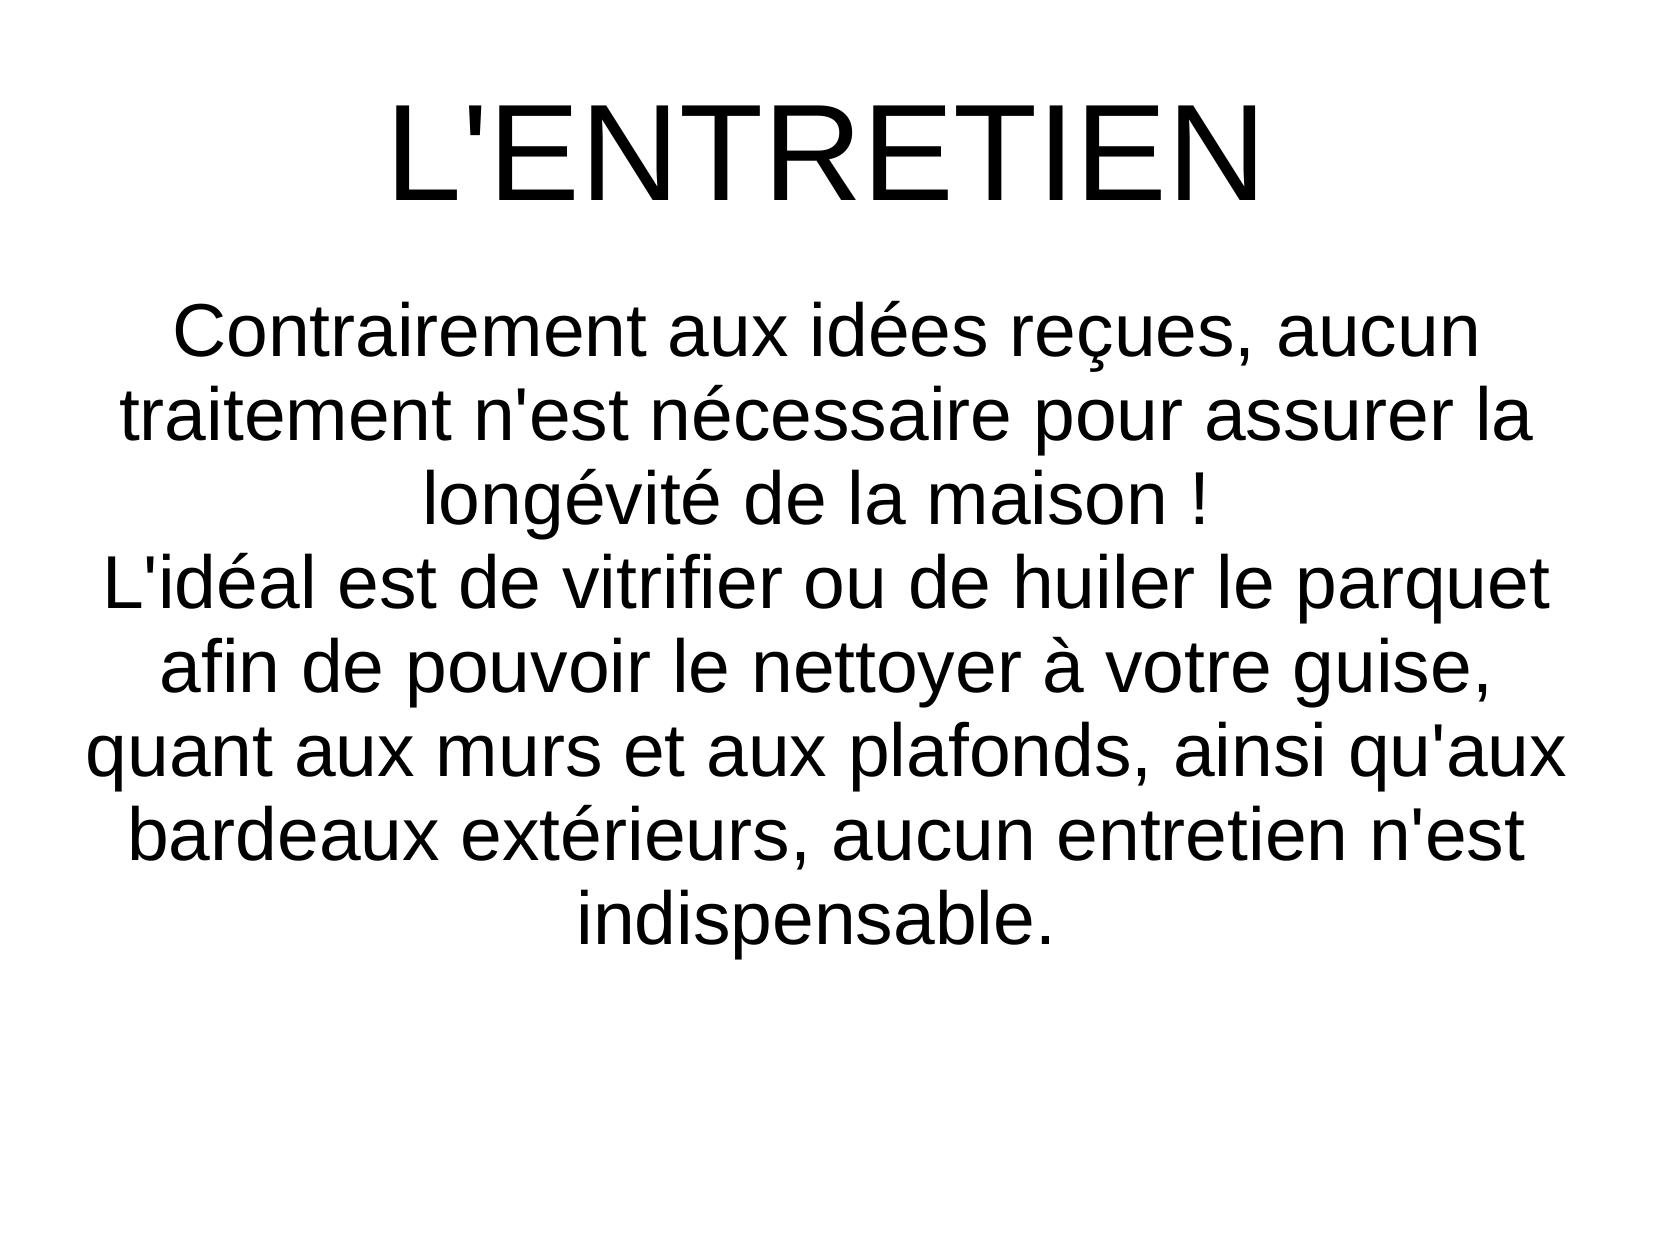

# L'ENTRETIEN
Contrairement aux idées reçues, aucun traitement n'est nécessaire pour assurer la longévité de la maison !
L'idéal est de vitrifier ou de huiler le parquet afin de pouvoir le nettoyer à votre guise, quant aux murs et aux plafonds, ainsi qu'aux bardeaux extérieurs, aucun entretien n'est indispensable.